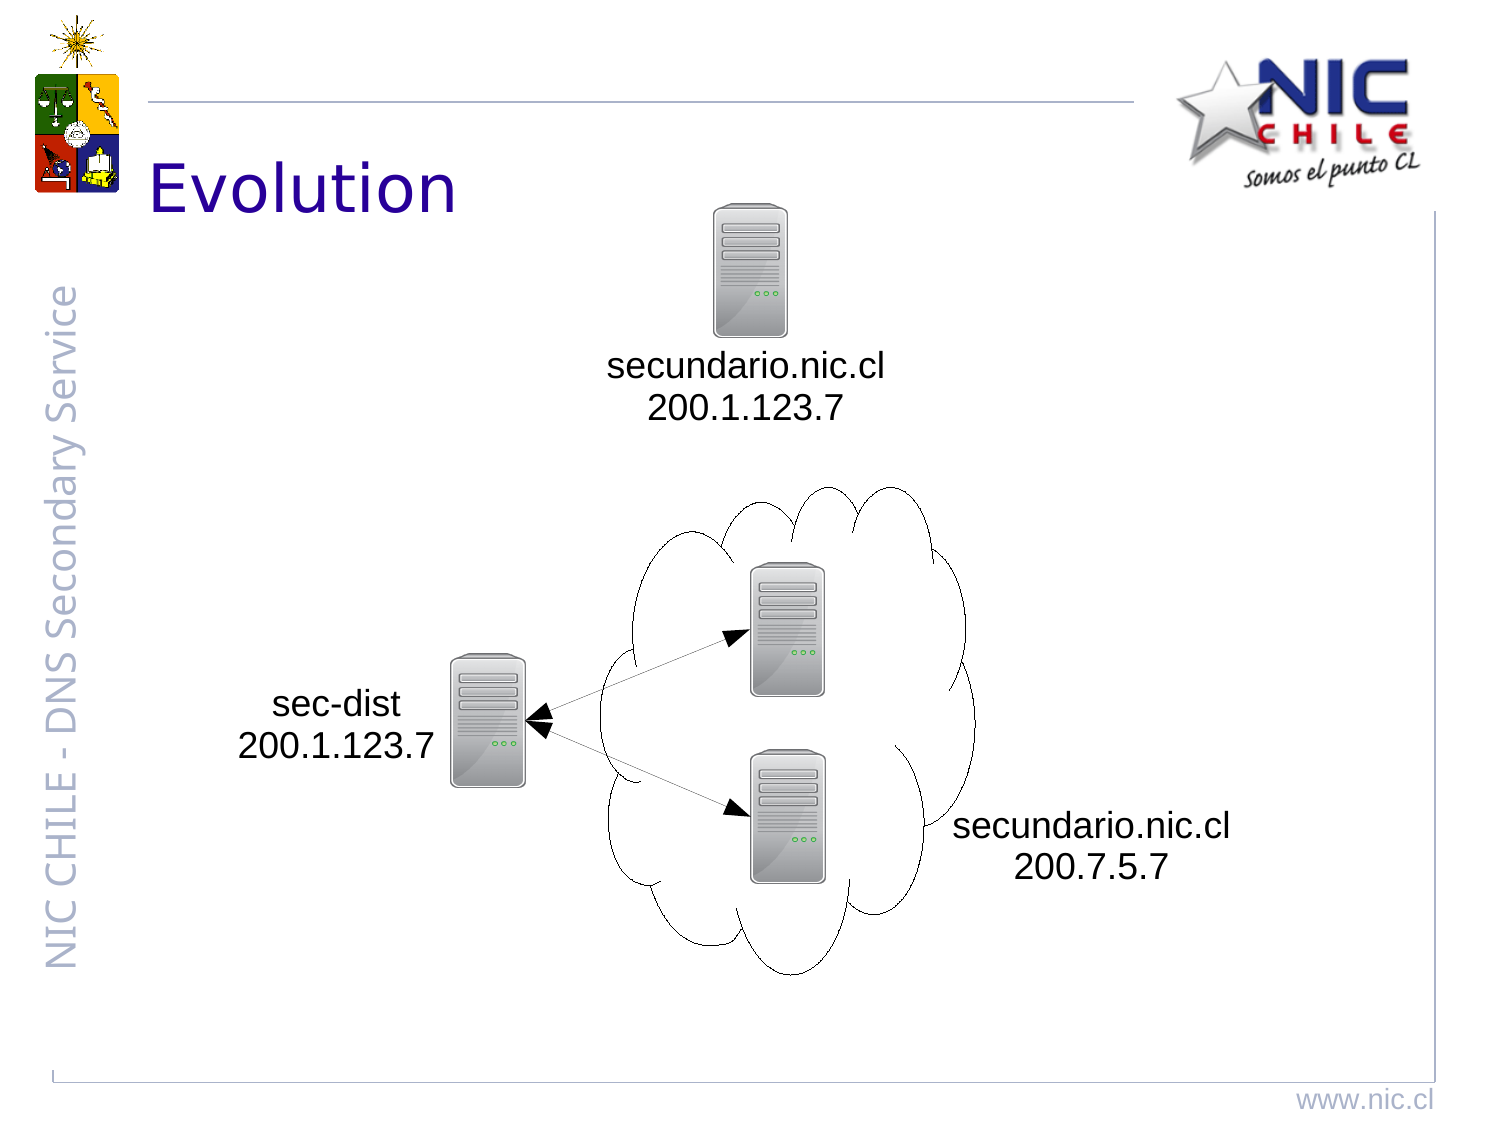

# Evolution
secundario.nic.cl
200.1.123.7
sec-dist
200.1.123.7
secundario.nic.cl
200.7.5.7